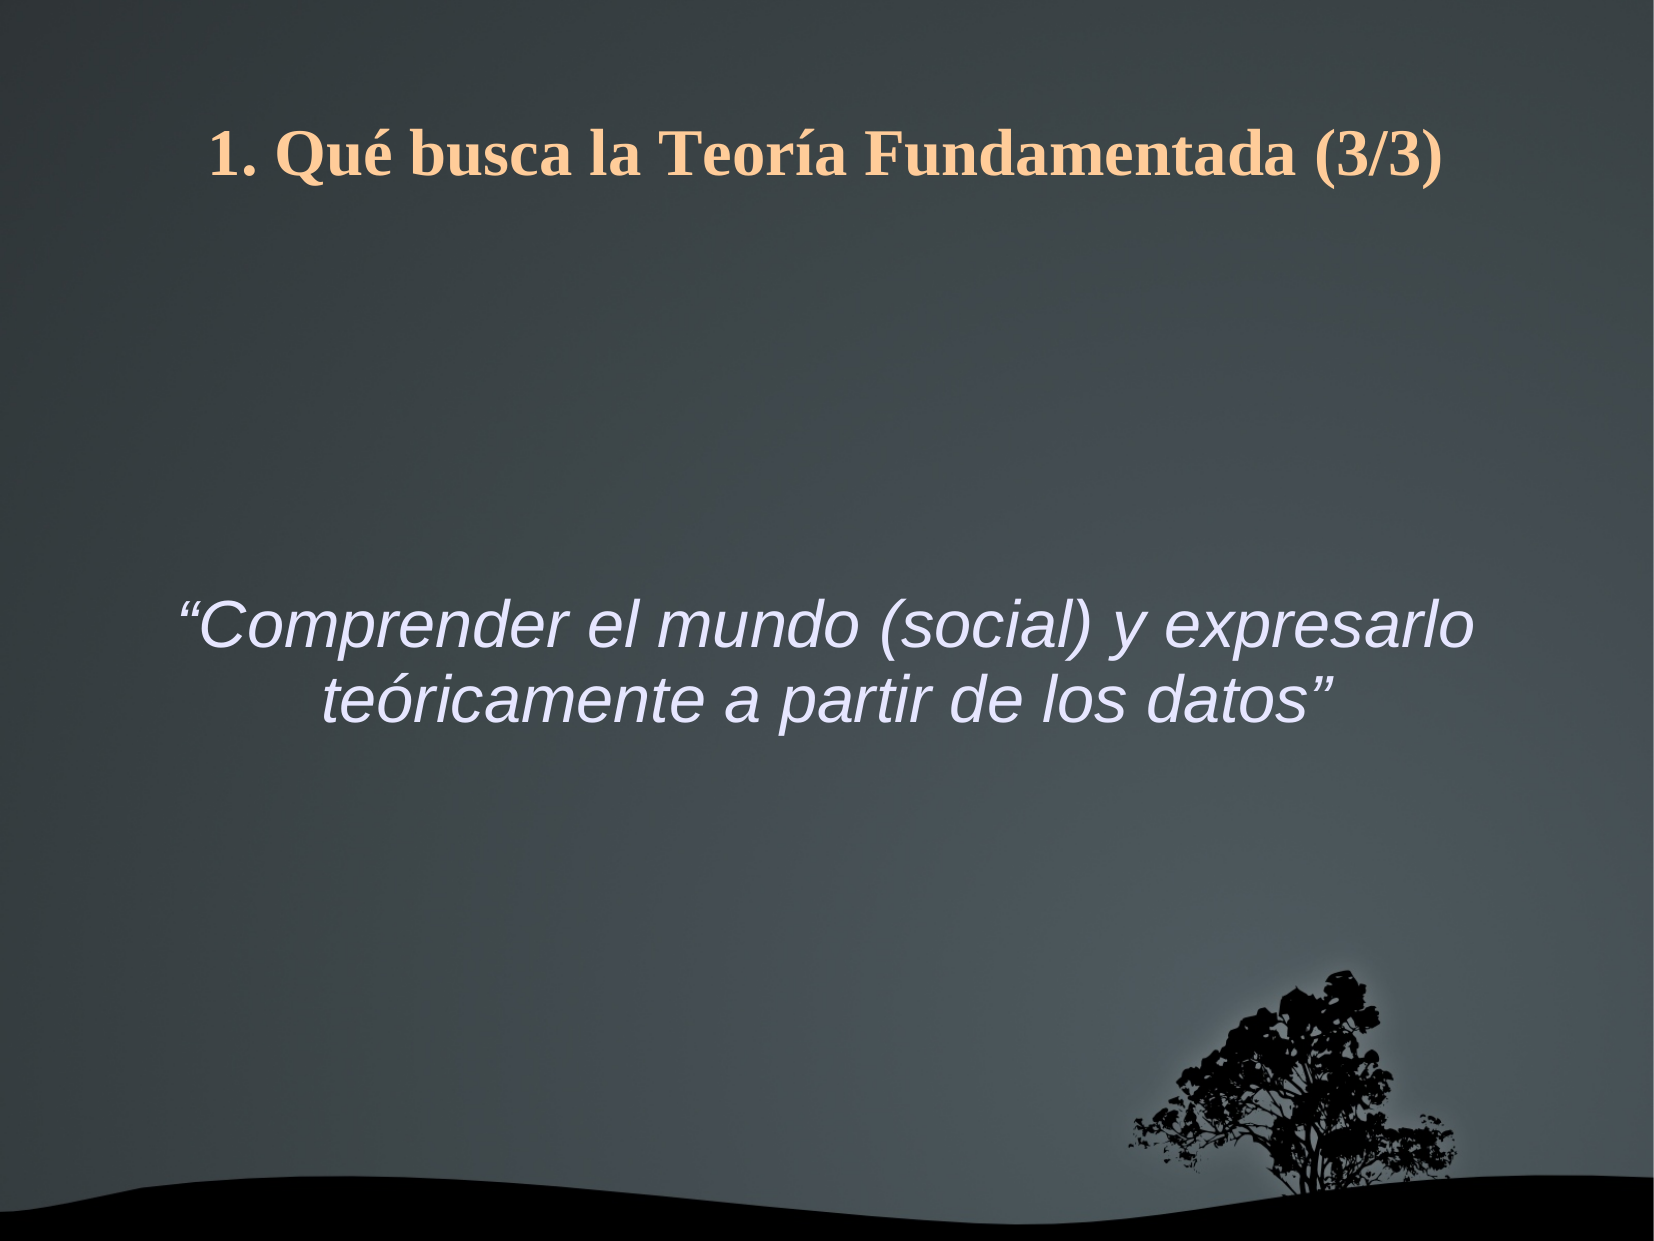

# 1. Qué busca la Teoría Fundamentada (3/3)
“Comprender el mundo (social) y expresarlo teóricamente a partir de los datos”